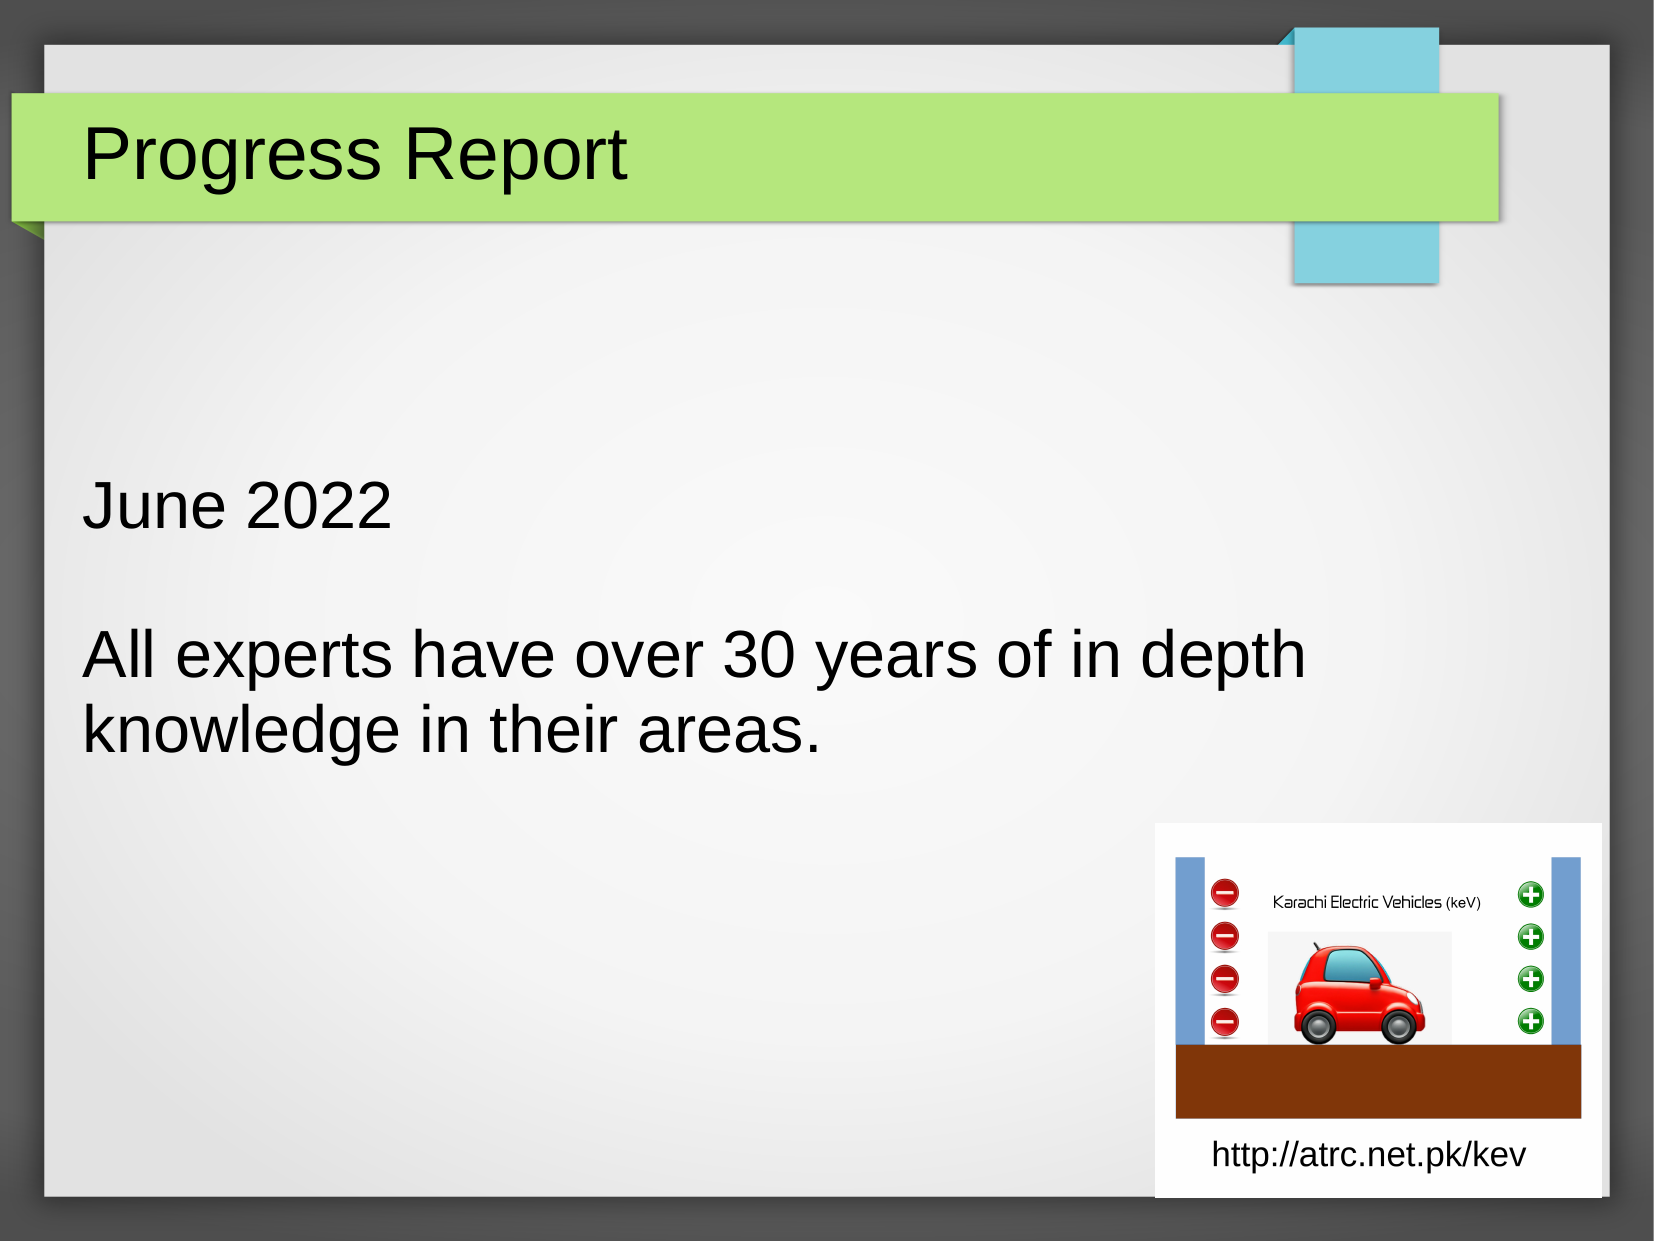

# Progress Report
June 2022
All experts have over 30 years of in depth knowledge in their areas.